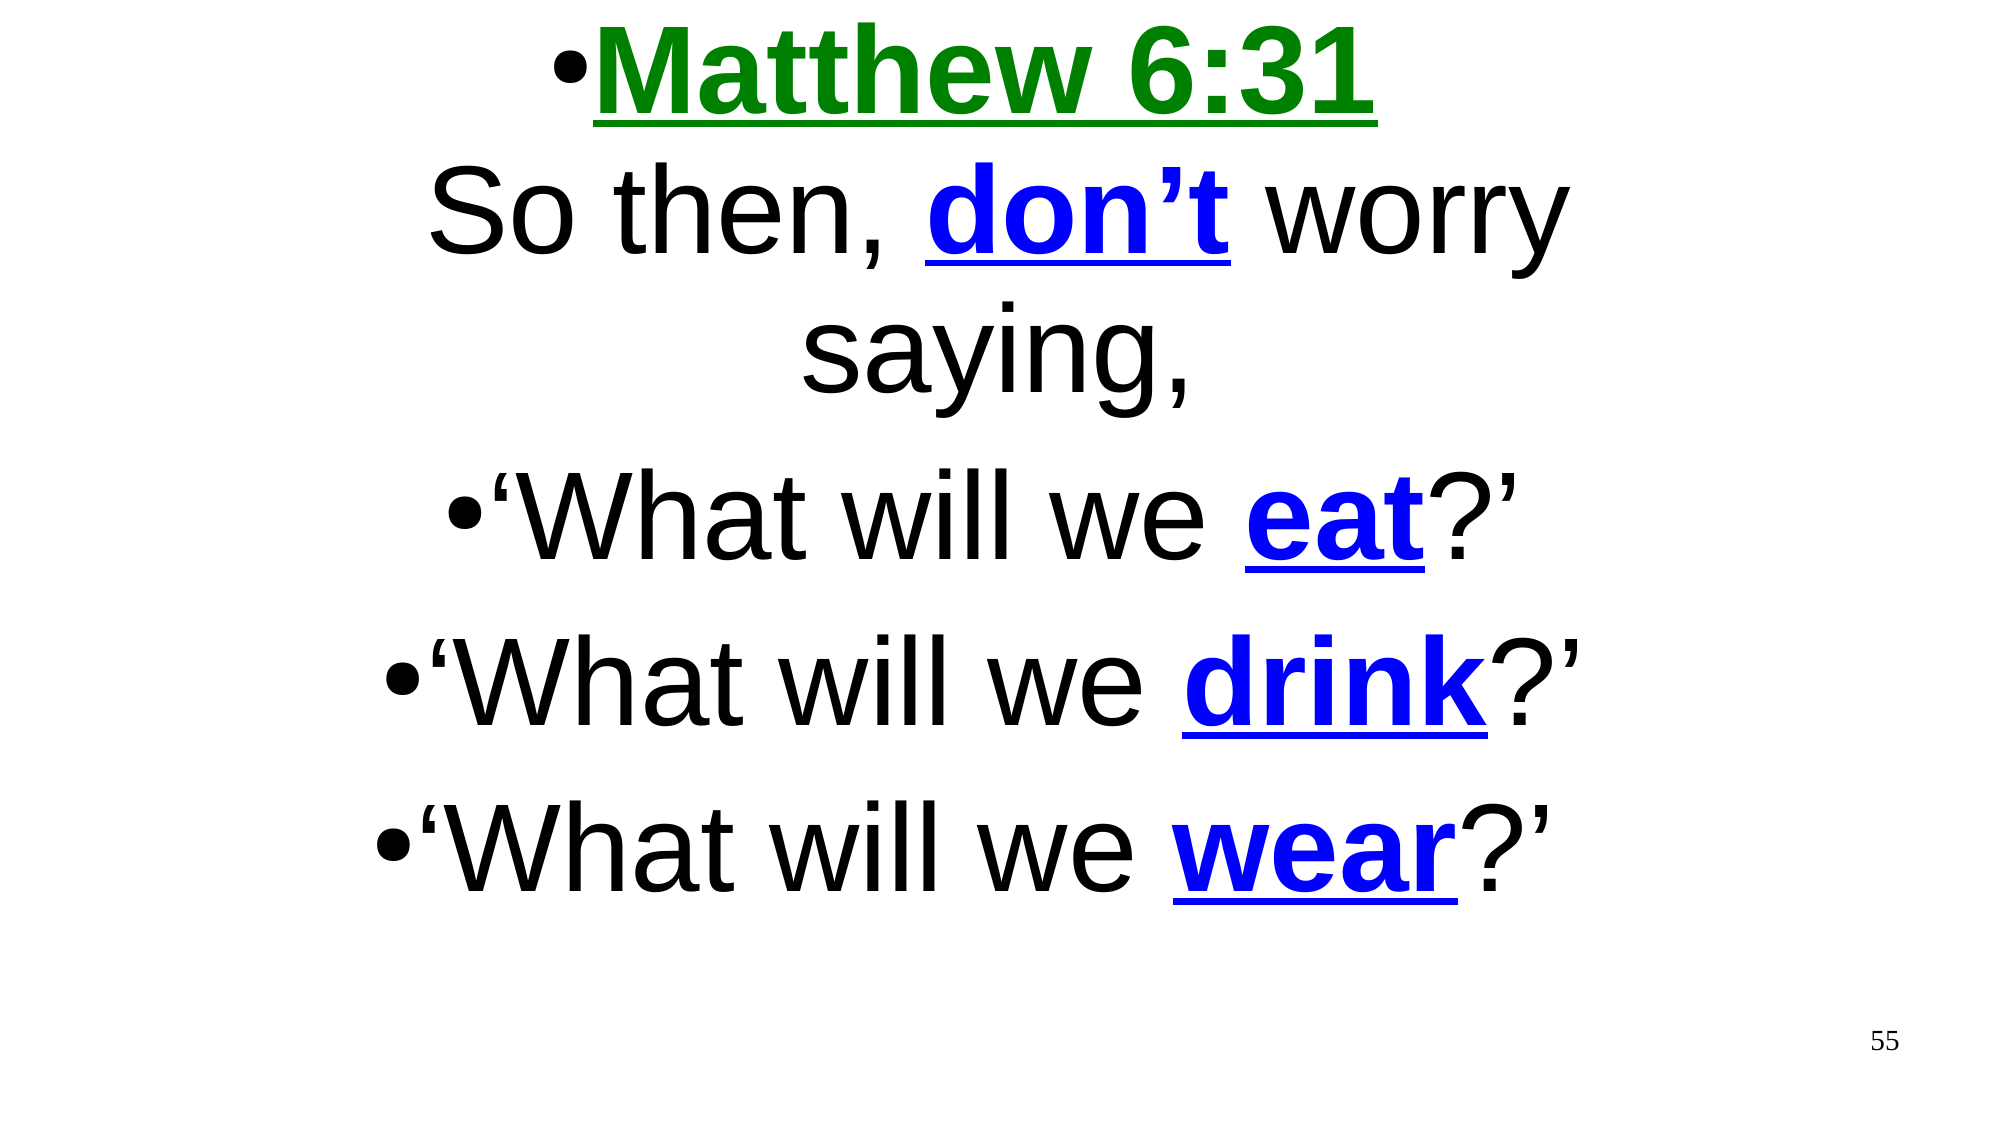

# Matthew 6:31  So then, don’t worry saying,
‘What will we eat?’
‘What will we drink?’
‘What will we wear?’
55